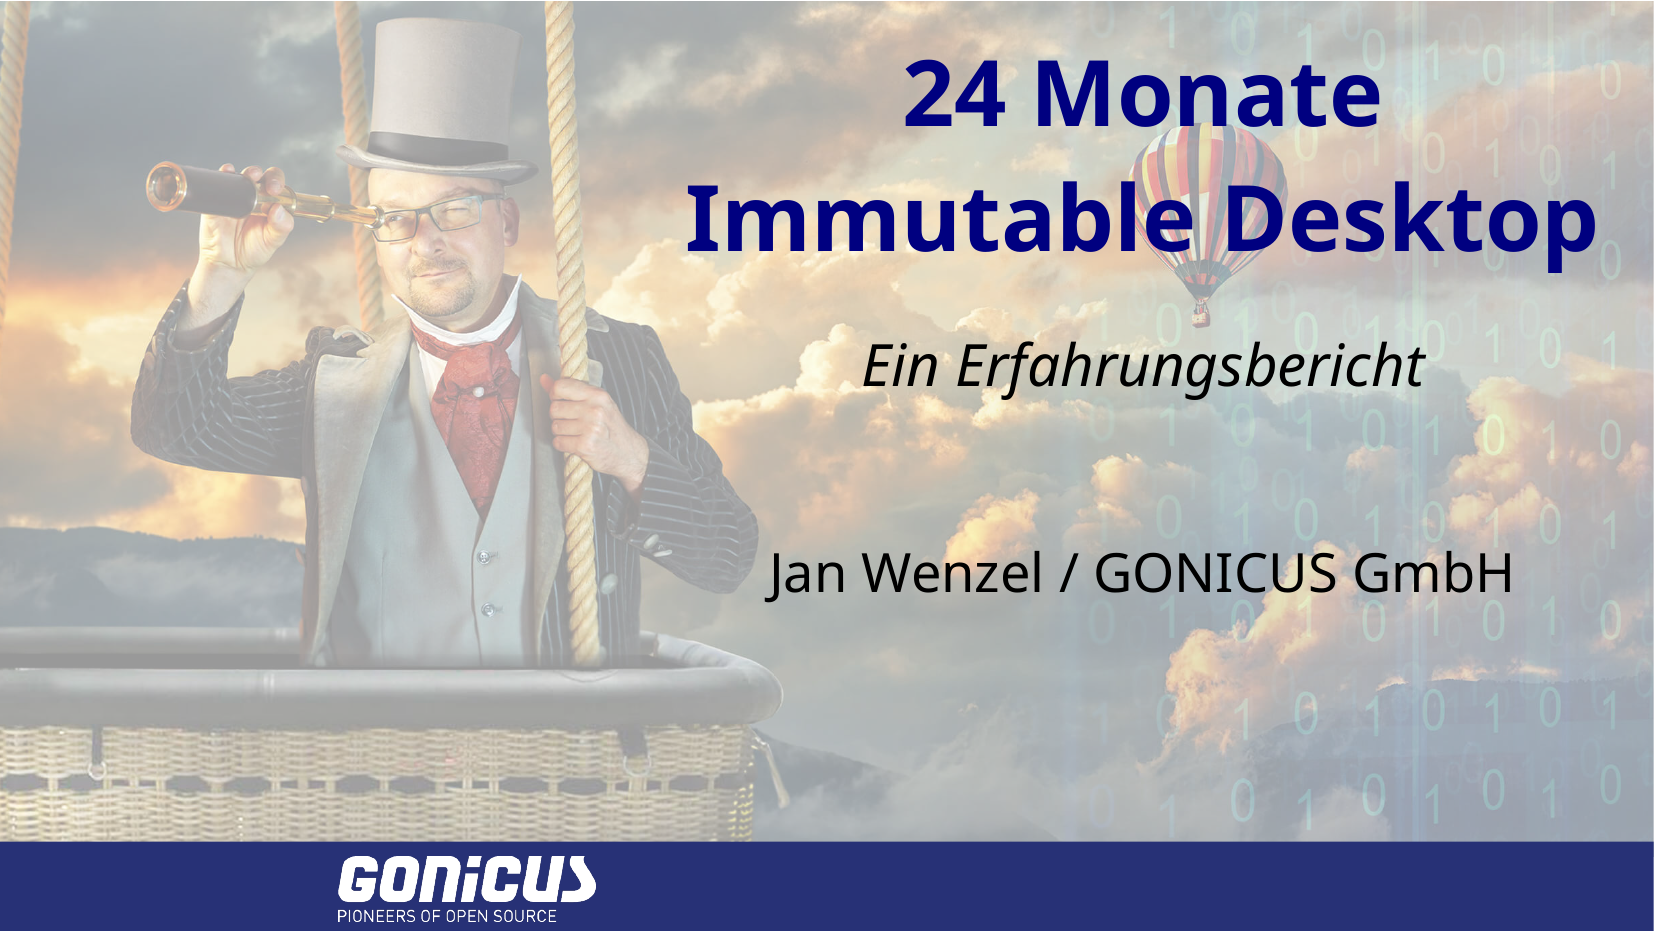

# 24 Monate Immutable Desktop
Ein Erfahrungsbericht
Jan Wenzel / GONICUS GmbH